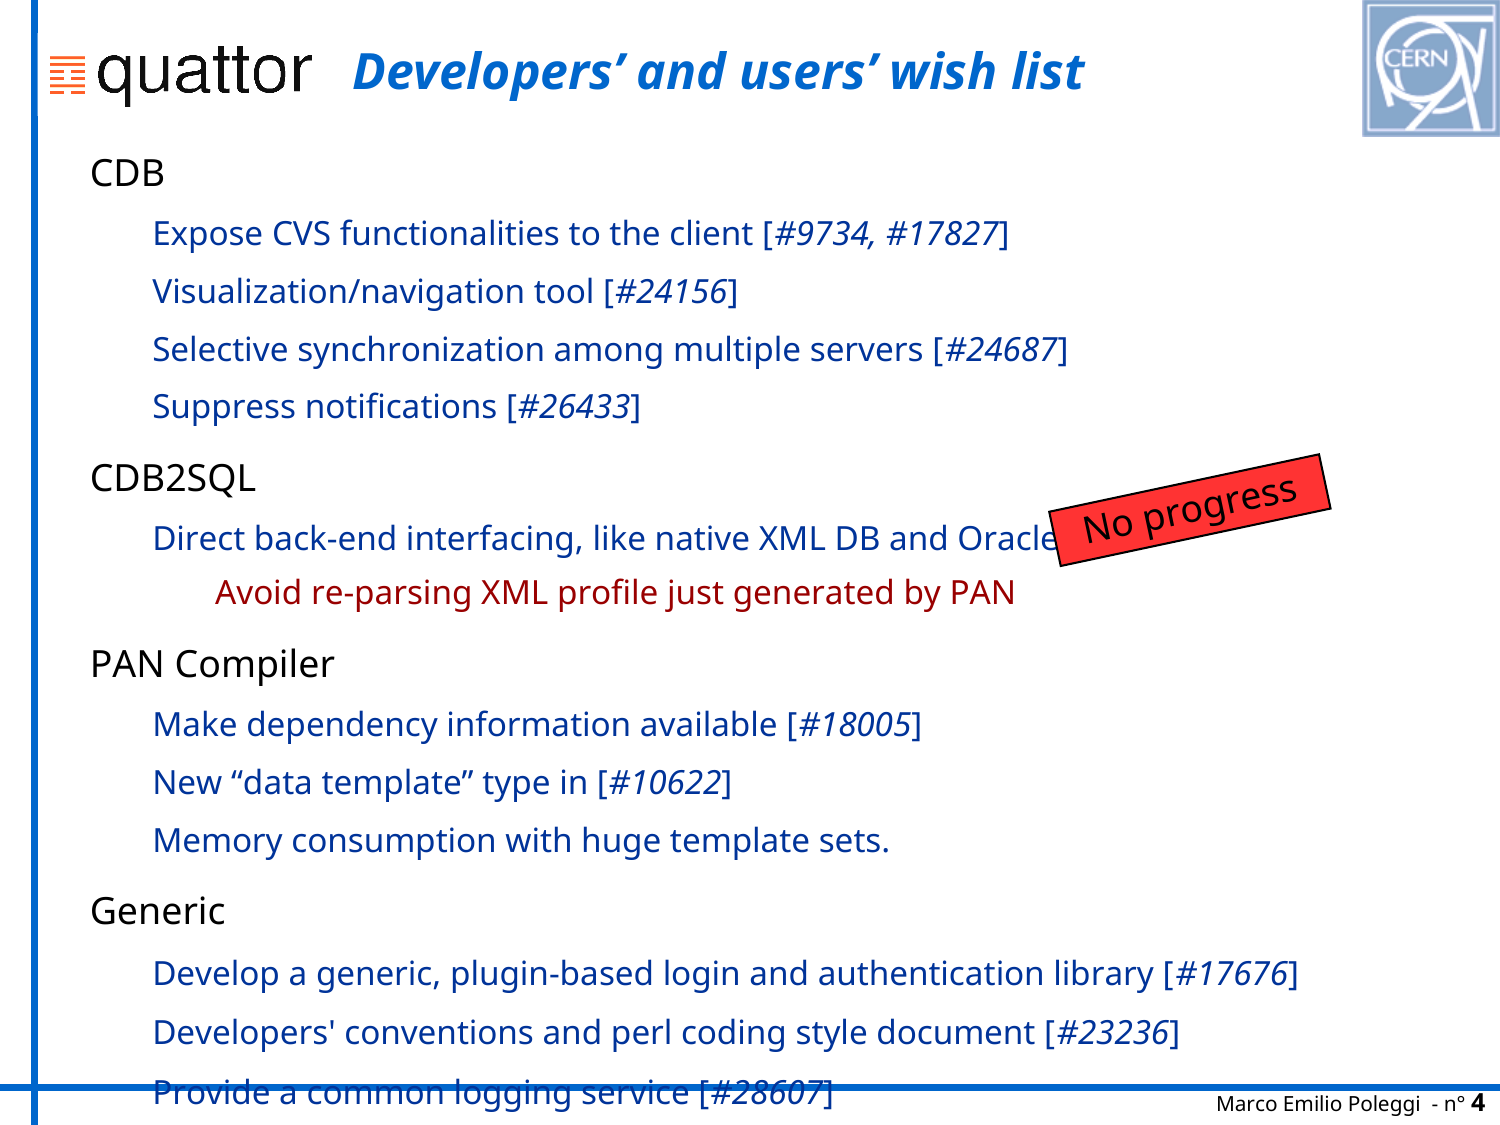

# Developers’ and users’ wish list
CDB
Expose CVS functionalities to the client [#9734, #17827]
Visualization/navigation tool [#24156]
Selective synchronization among multiple servers [#24687]
Suppress notifications [#26433]
CDB2SQL
Direct back-end interfacing, like native XML DB and Oracle
Avoid re-parsing XML profile just generated by PAN
PAN Compiler
Make dependency information available [#18005]
New “data template” type in [#10622]
Memory consumption with huge template sets.
Generic
Develop a generic, plugin-based login and authentication library [#17676]
Developers' conventions and perl coding style document [#23236]
Provide a common logging service [#28607]
No progress